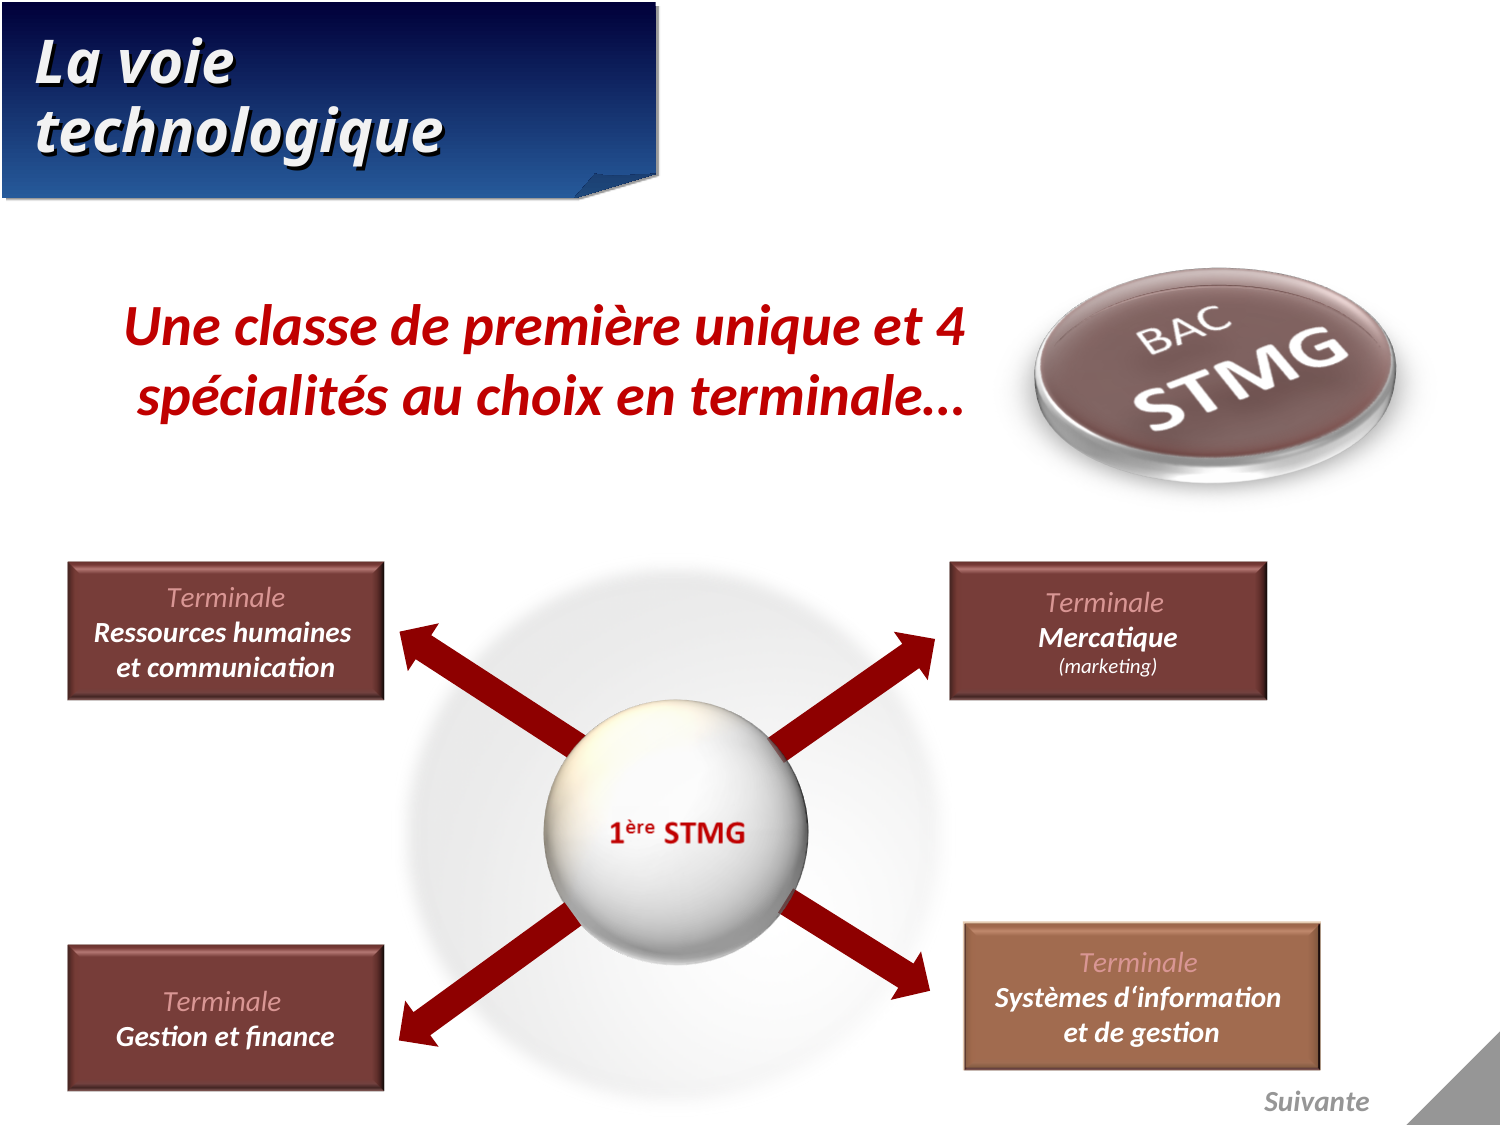

La voie technologique
Une classe de première unique et 4 spécialités au choix en terminale…
Terminale
Ressources humaines
et communication
Terminale
Mercatique
(marketing)
Terminale
Systèmes d‘information
et de gestion
Terminale
Gestion et finance
Suivante